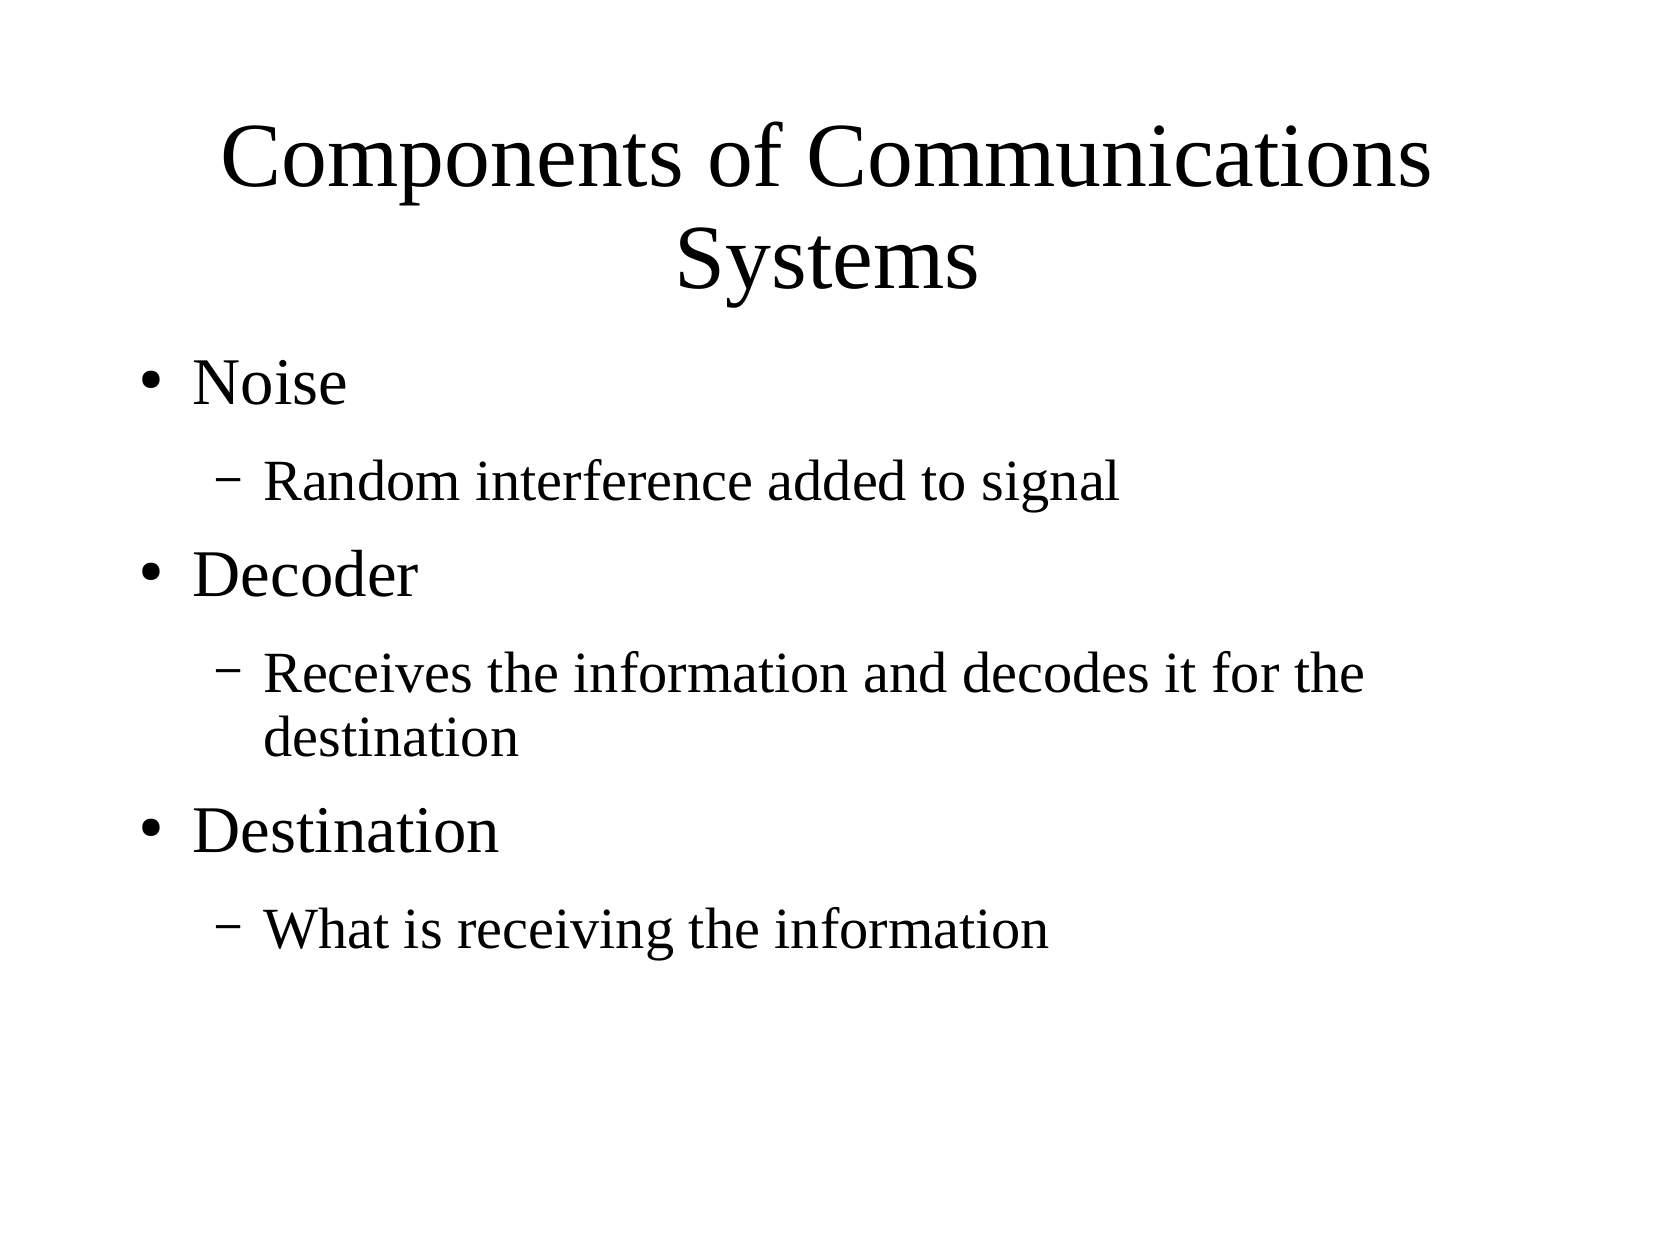

# Components of Communications Systems
Noise
Random interference added to signal
Decoder
Receives the information and decodes it for the destination
Destination
What is receiving the information